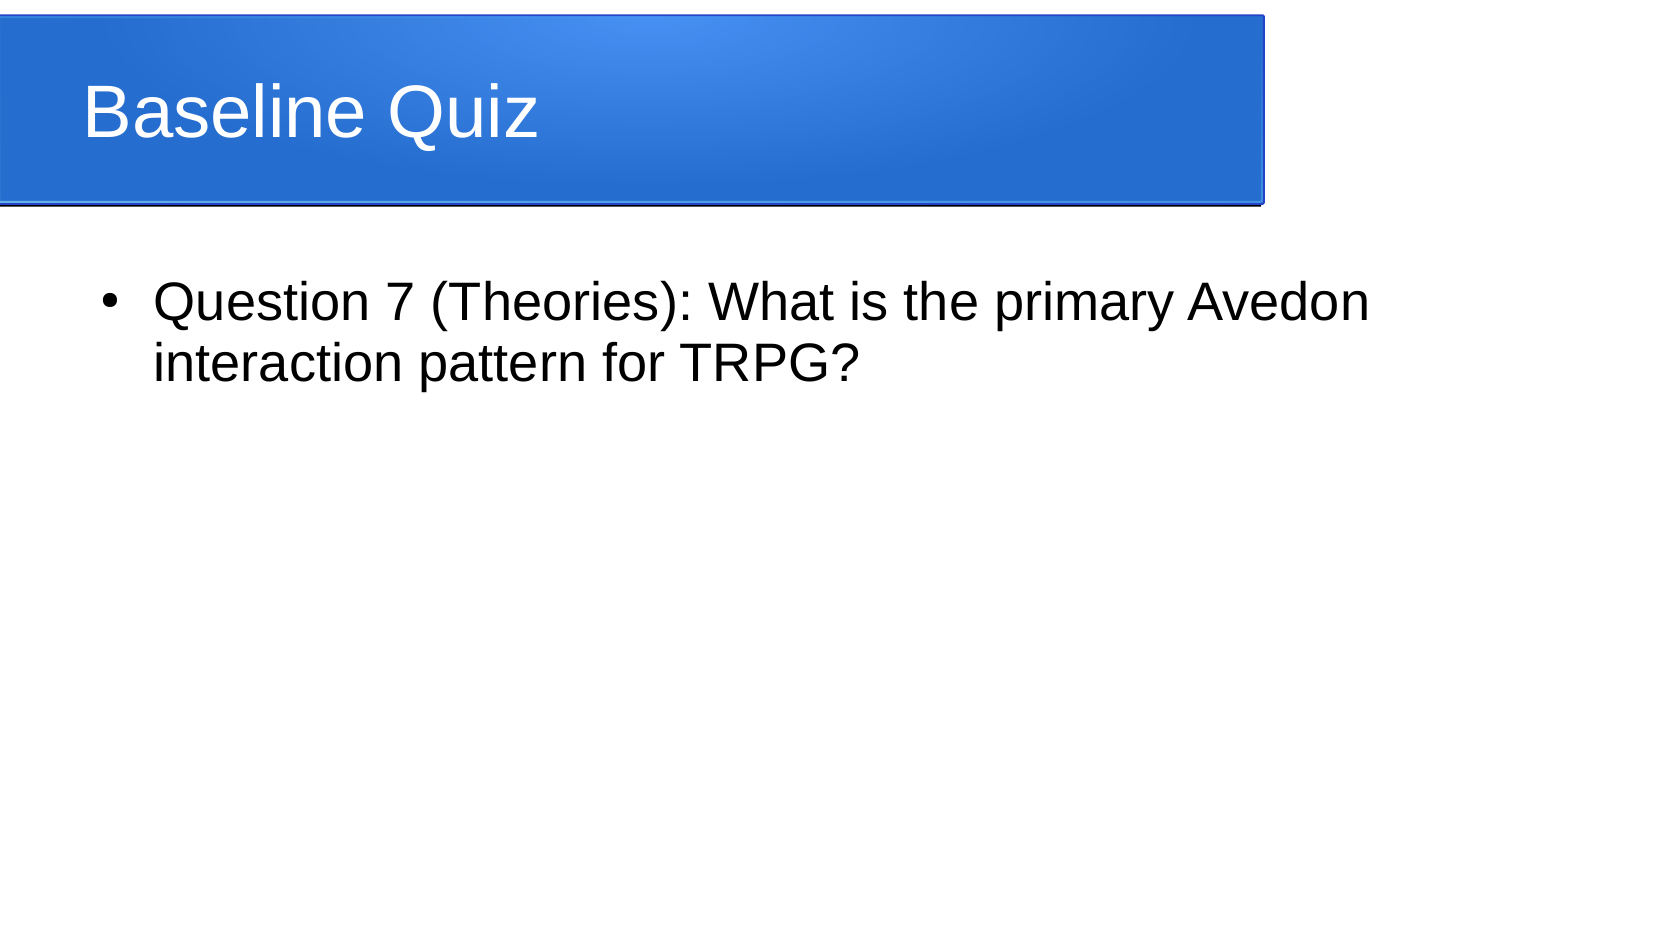

# Baseline Quiz
Question 7 (Theories): What is the primary Avedon interaction pattern for TRPG?